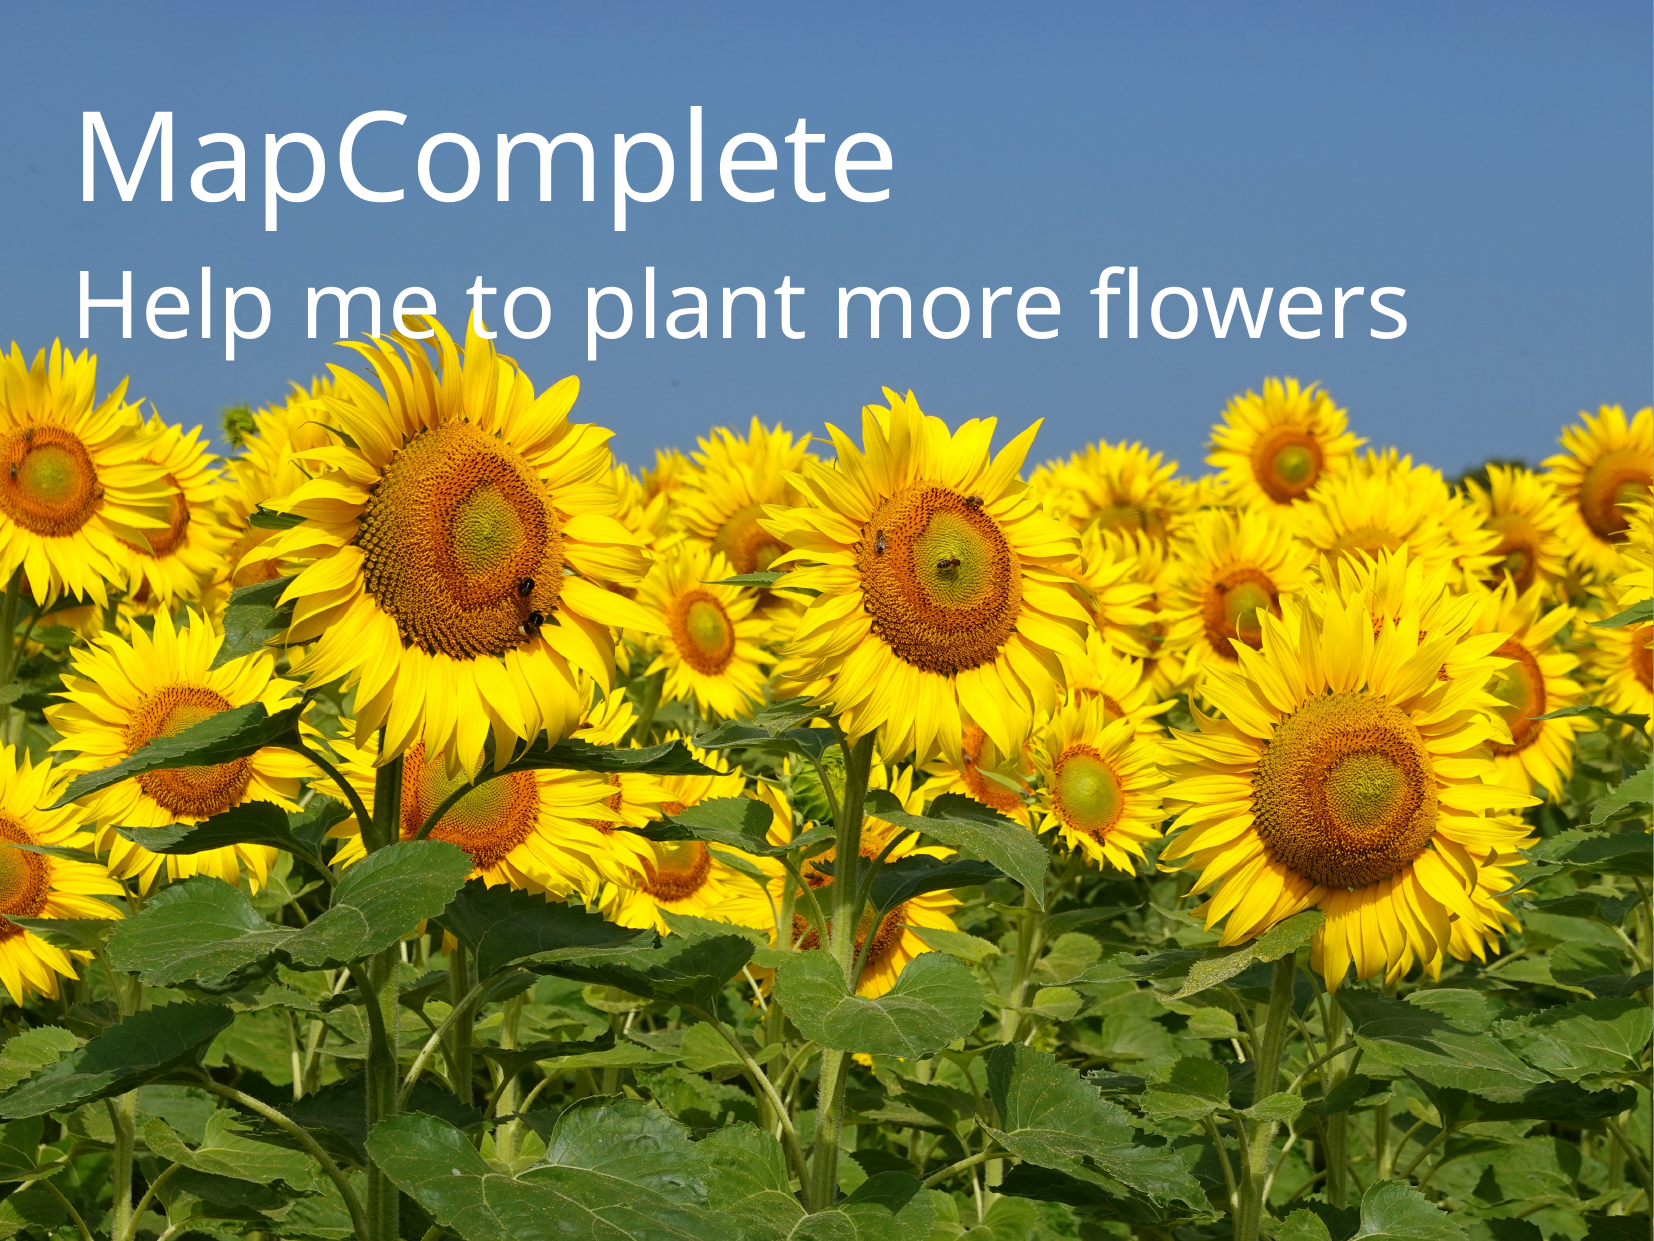

# MapComplete Help me to plant more flowers